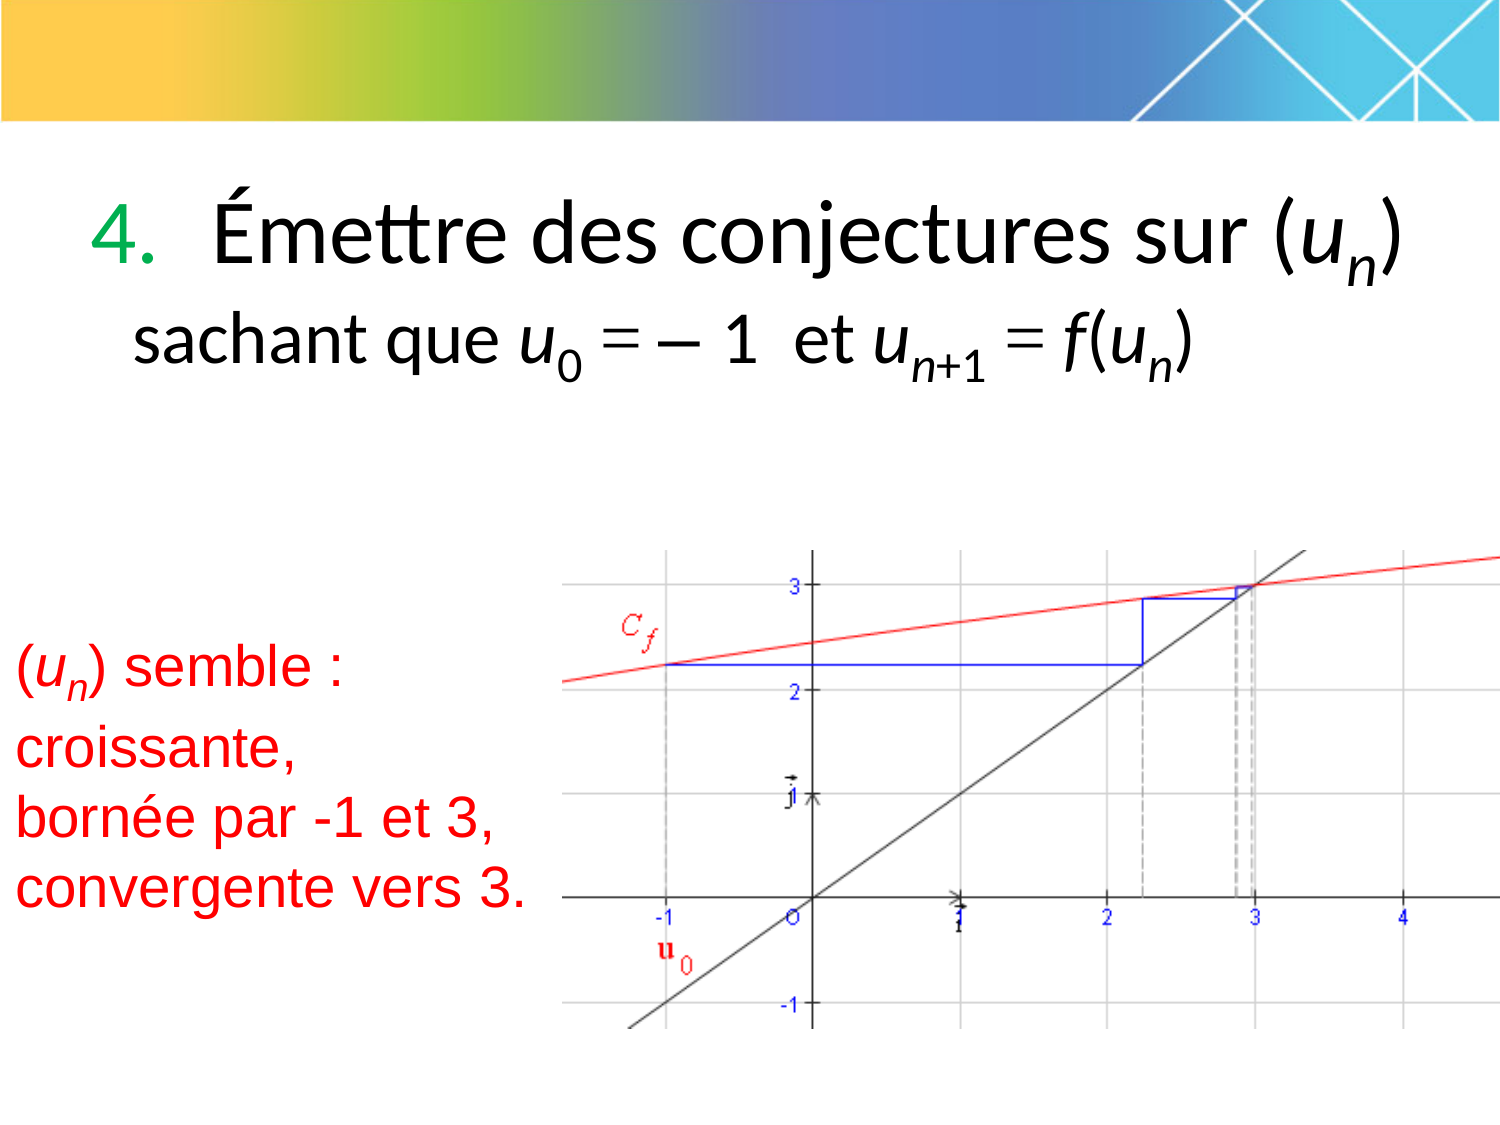

# Émettre des conjectures sur (un)
sachant que u0 = – 1 et un+1 = f(un)
(un) semble :
croissante,
bornée par -1 et 3,
convergente vers 3.